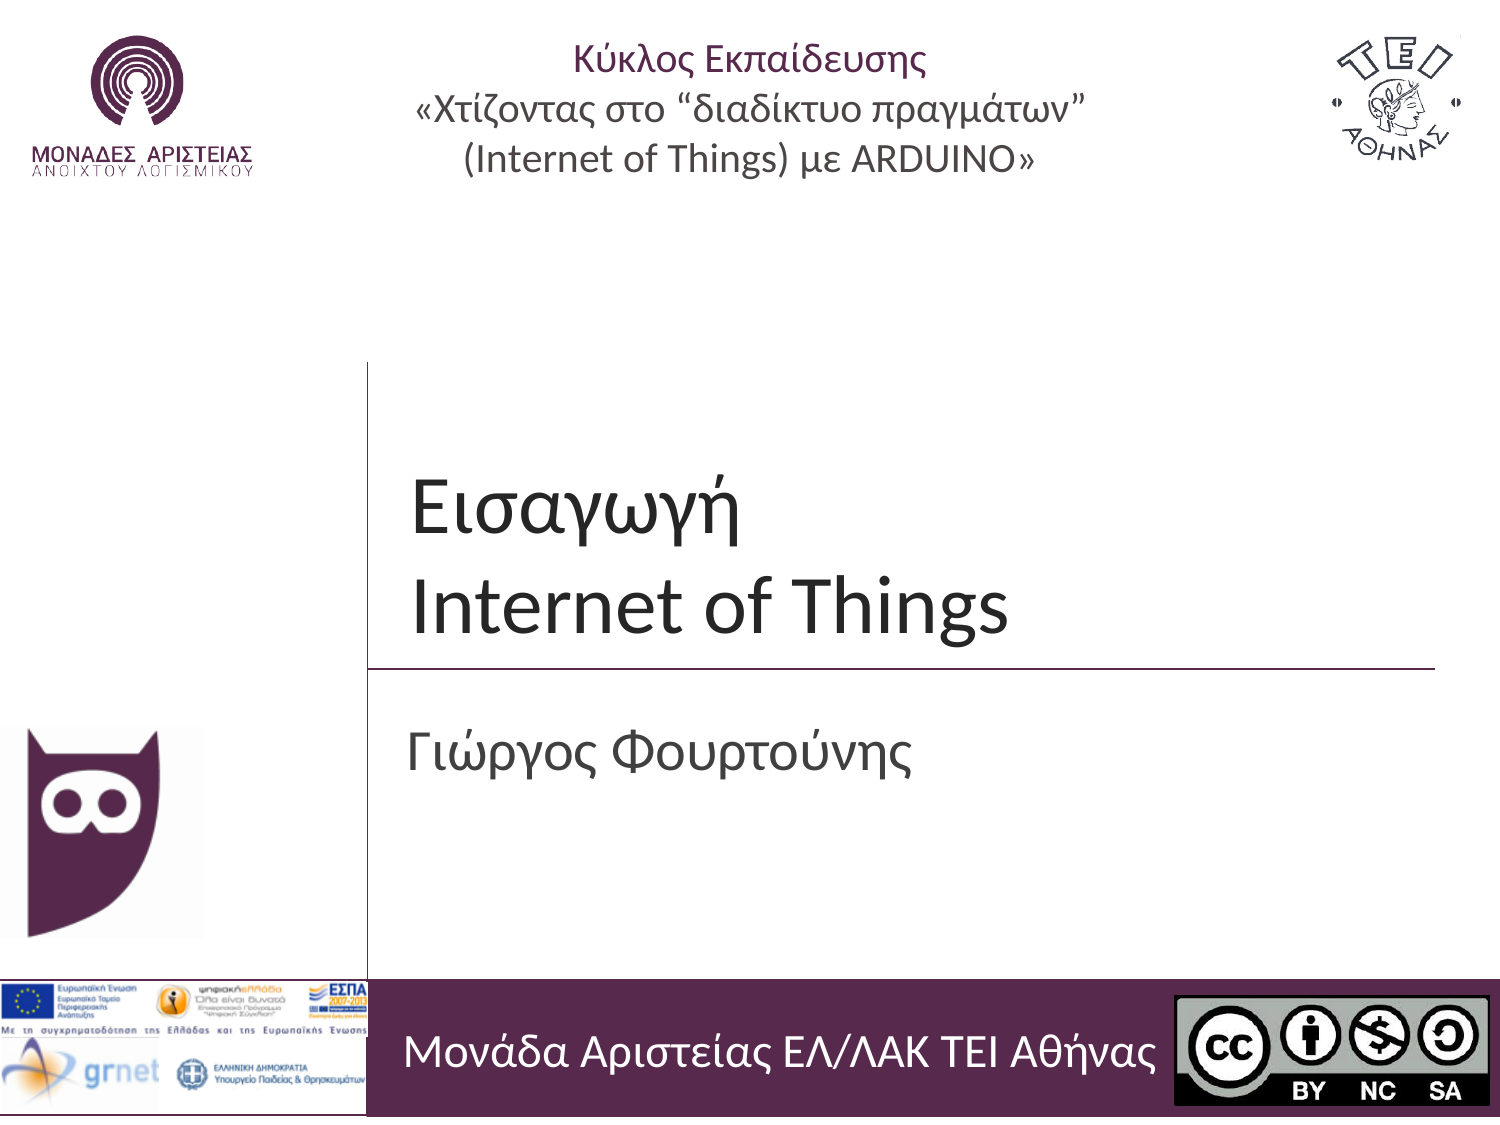

Κύκλος Εκπαίδευσης
«Χτίζοντας στο “διαδίκτυο πραγμάτων”
(Internet of Things) με ARDUINO»
# Εισαγωγή Internet of Things
Γιώργος Φουρτούνης
Μονάδα Αριστείας ΕΛ/ΛΑΚ ΤΕΙ Αθήνας